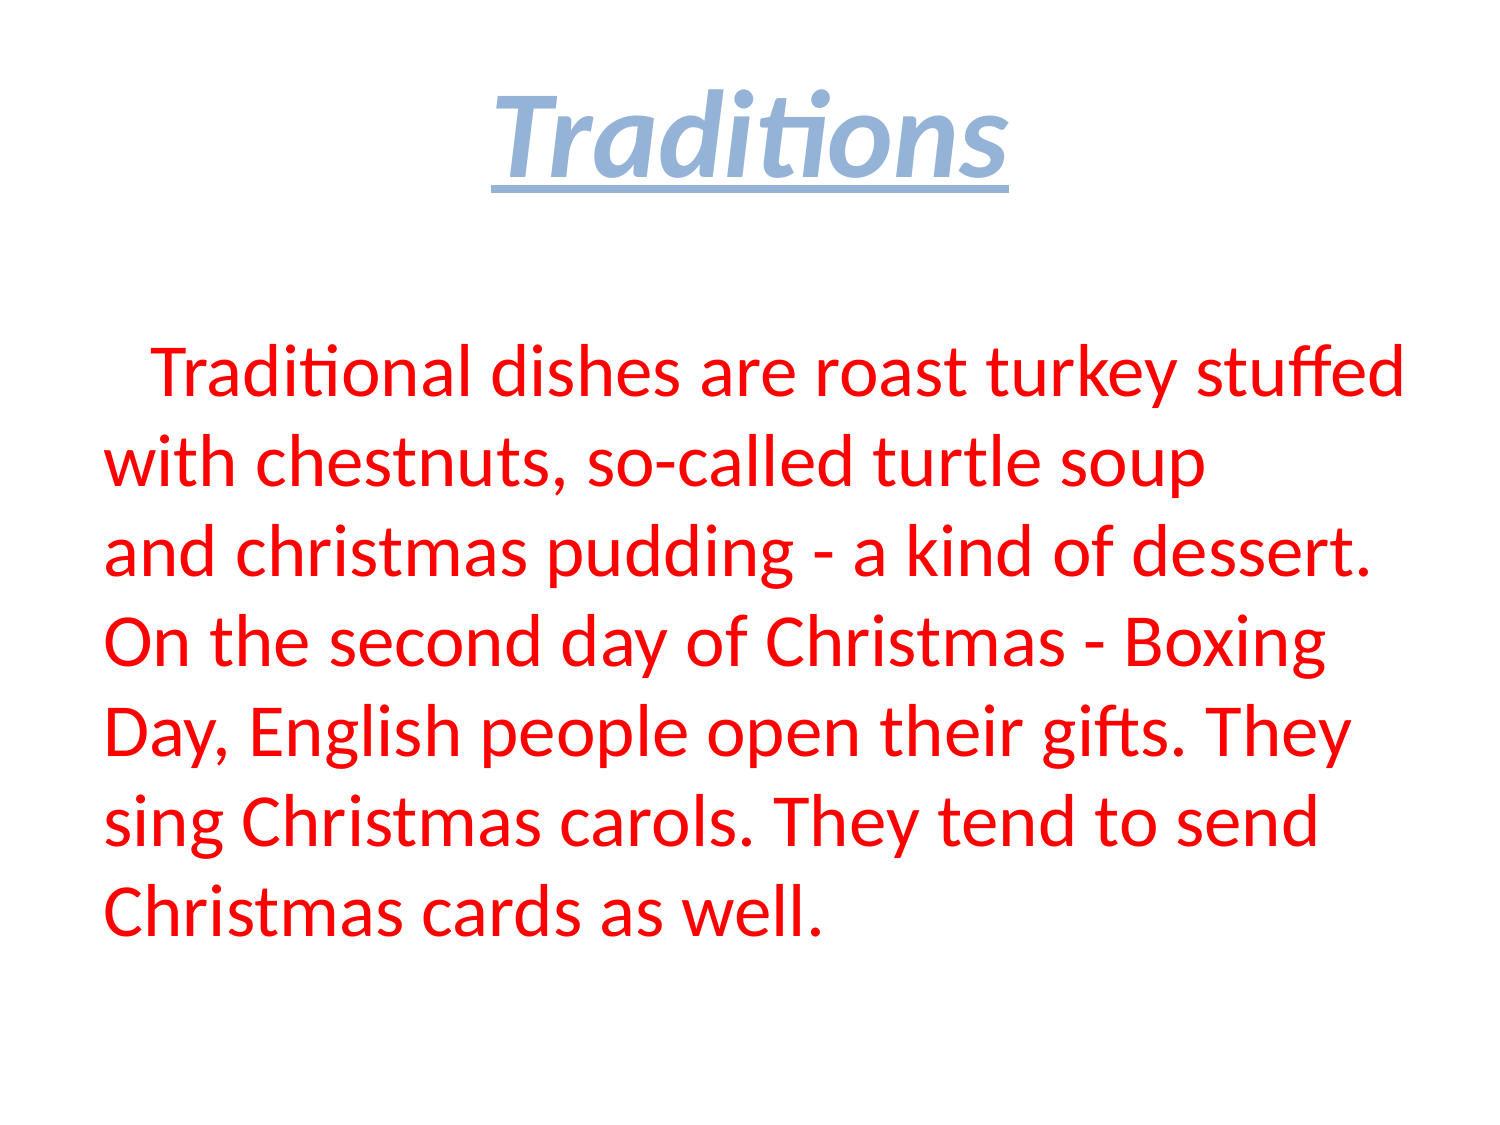

# Traditions
 Traditional dishes are roast turkey stuffed with chestnuts, so-called turtle soup and christmas pudding - a kind of dessert. On the second day of Christmas - Boxing Day, English people open their gifts. They sing Christmas carols. They tend to send Christmas cards as well.